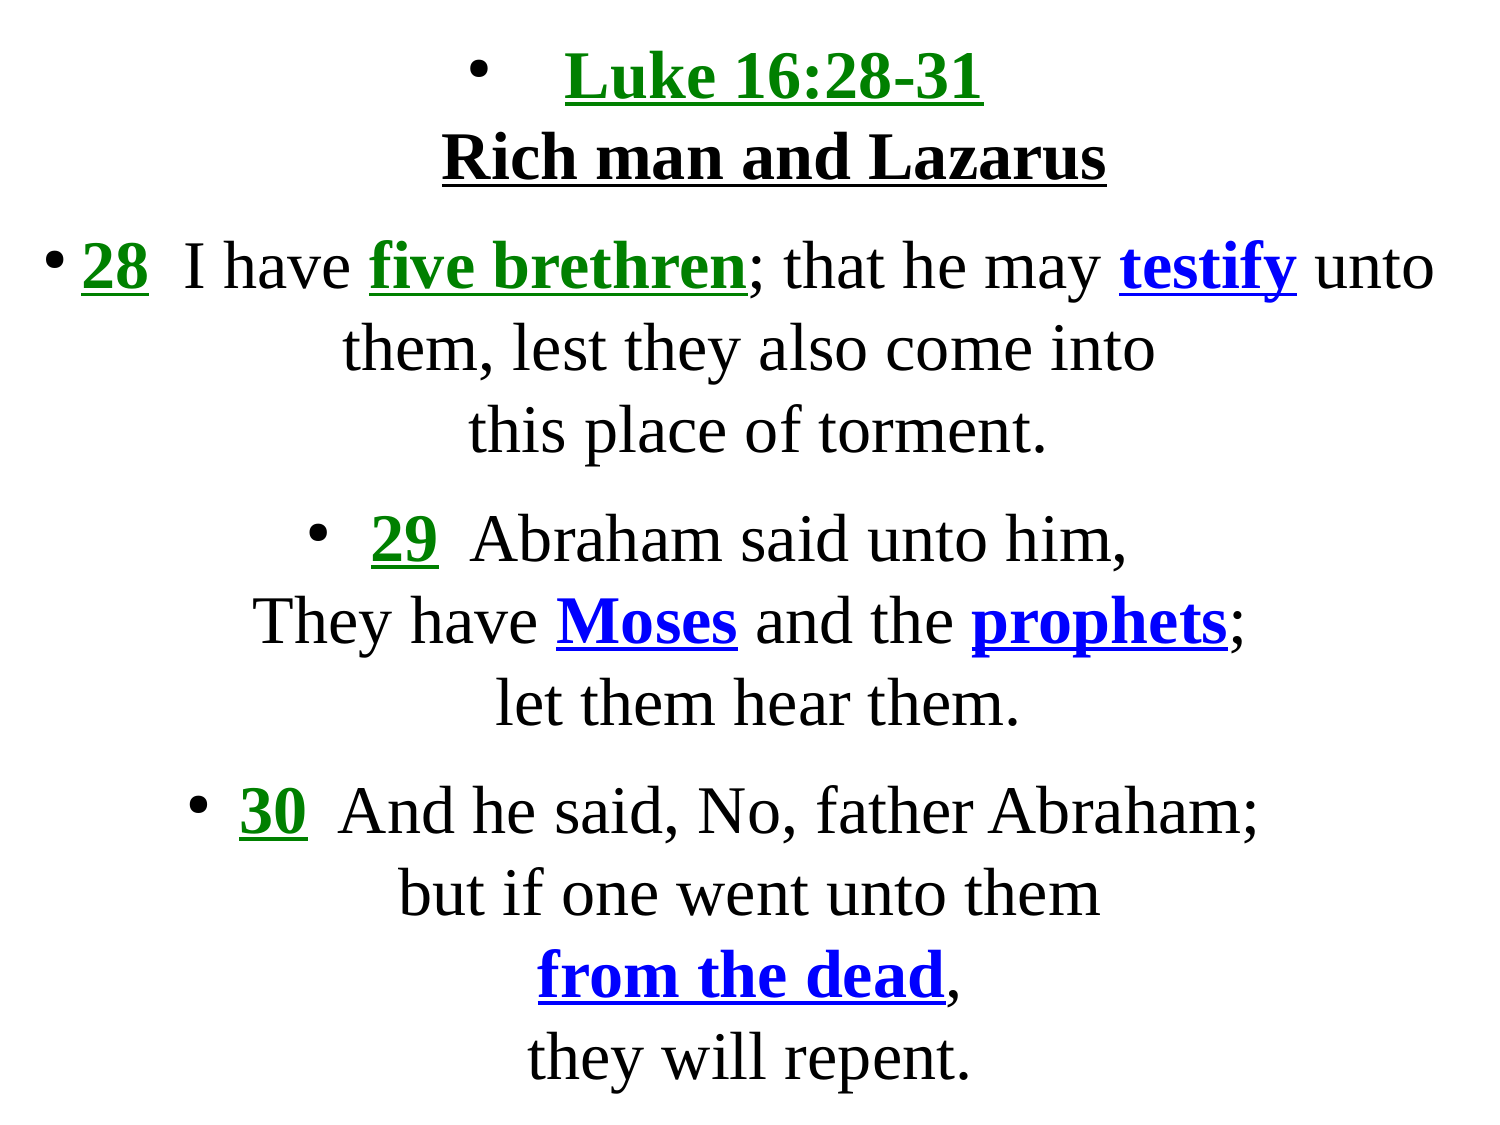

# Luke 16:28-31 Rich man and Lazarus
28  I have five brethren; that he may testify unto them, lest they also come into
this place of torment.
29  Abraham said unto him,
They have Moses and the prophets;
let them hear them.
30  And he said, No, father Abraham;
but if one went unto them
from the dead,
they will repent.